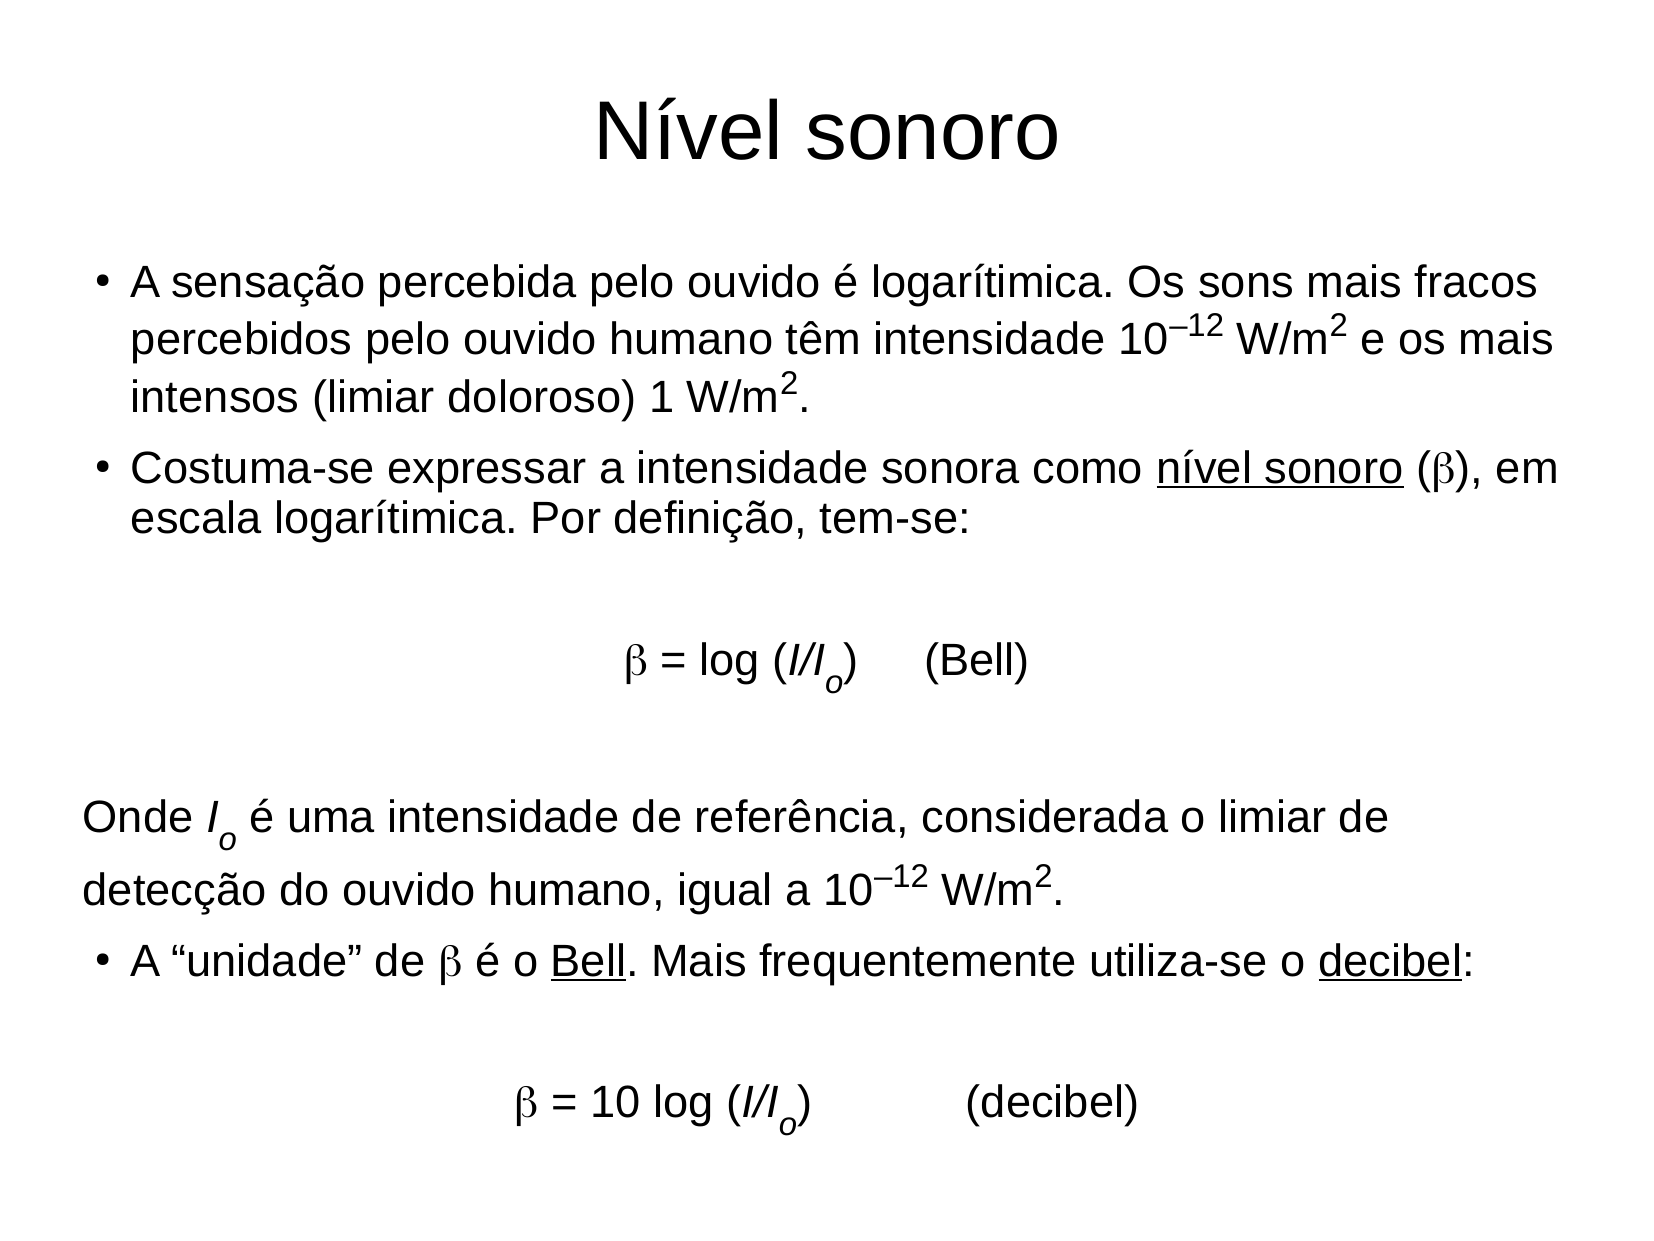

# Nível sonoro
A sensação percebida pelo ouvido é logarítimica. Os sons mais fracos percebidos pelo ouvido humano têm intensidade 10–12 W/m2 e os mais intensos (limiar doloroso) 1 W/m2.
Costuma-se expressar a intensidade sonora como nível sonoro (b), em escala logarítimica. Por definição, tem-se:
b = log (I/Io) 		(Bell)
Onde Io é uma intensidade de referência, considerada o limiar de detecção do ouvido humano, igual a 10–12 W/m2.
A “unidade” de b é o Bell. Mais frequentemente utiliza-se o decibel:
b = 10 log (I/Io) 			(decibel)